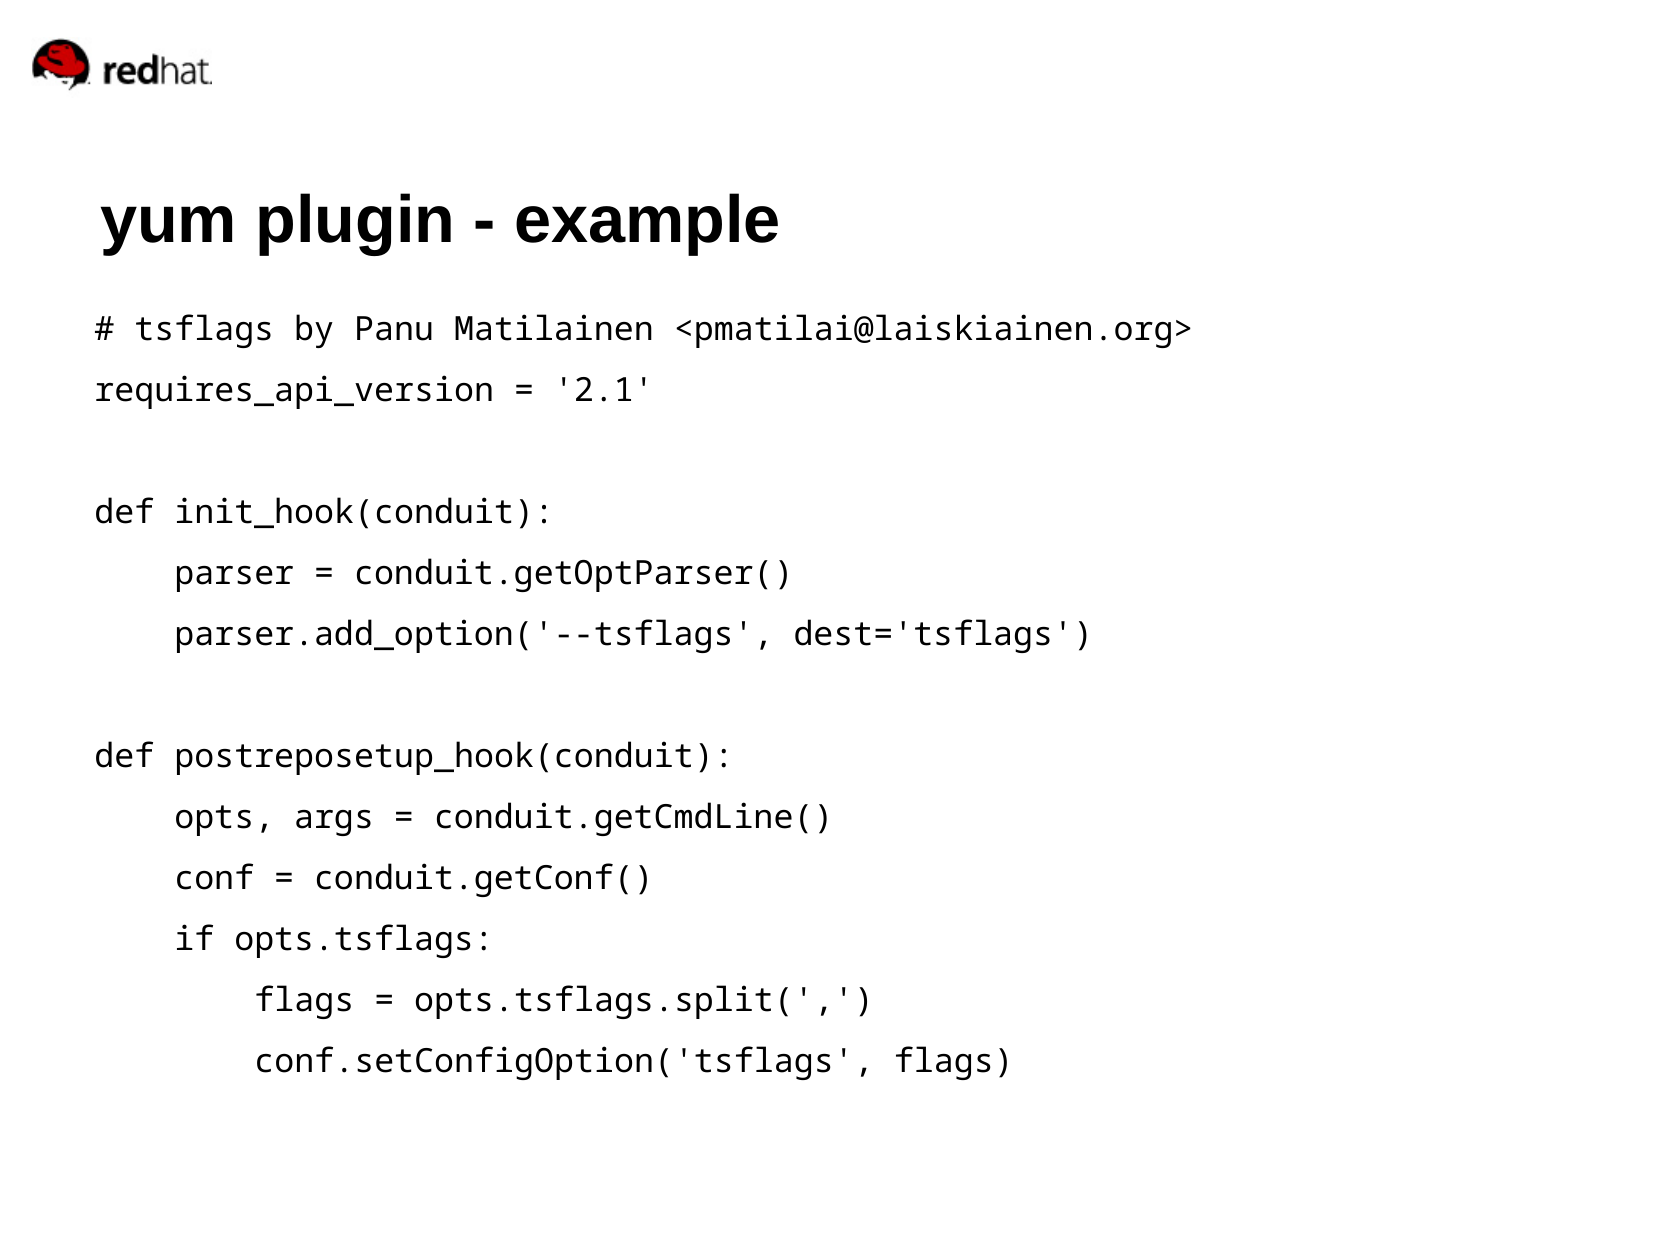

# yum plugin - example
# tsflags by Panu Matilainen <pmatilai@laiskiainen.org>
requires_api_version = '2.1'
def init_hook(conduit):
 parser = conduit.getOptParser()
 parser.add_option('--tsflags', dest='tsflags')
def postreposetup_hook(conduit):
 opts, args = conduit.getCmdLine()
 conf = conduit.getConf()
 if opts.tsflags:
 flags = opts.tsflags.split(',')
 conf.setConfigOption('tsflags', flags)